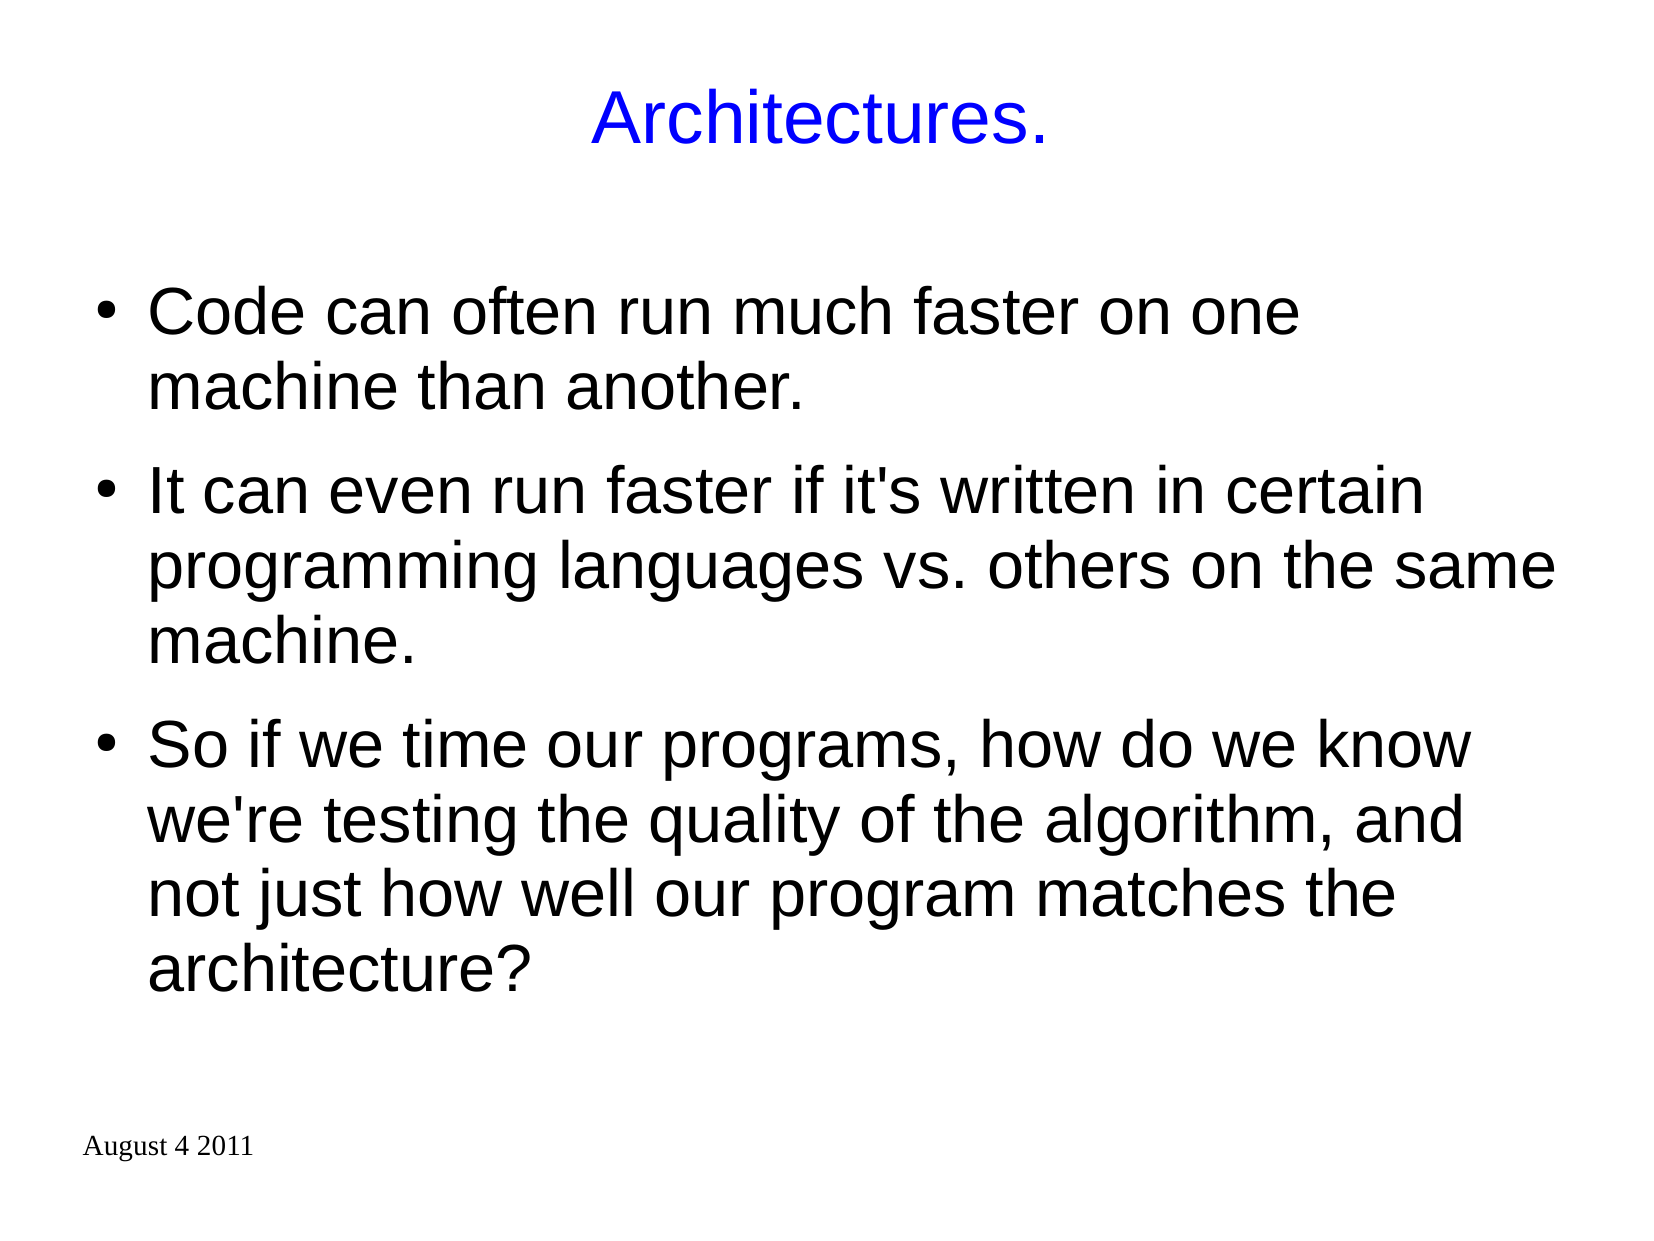

# Architectures.
Code can often run much faster on one machine than another.
It can even run faster if it's written in certain programming languages vs. others on the same machine.
So if we time our programs, how do we know we're testing the quality of the algorithm, and not just how well our program matches the architecture?
August 4 2011